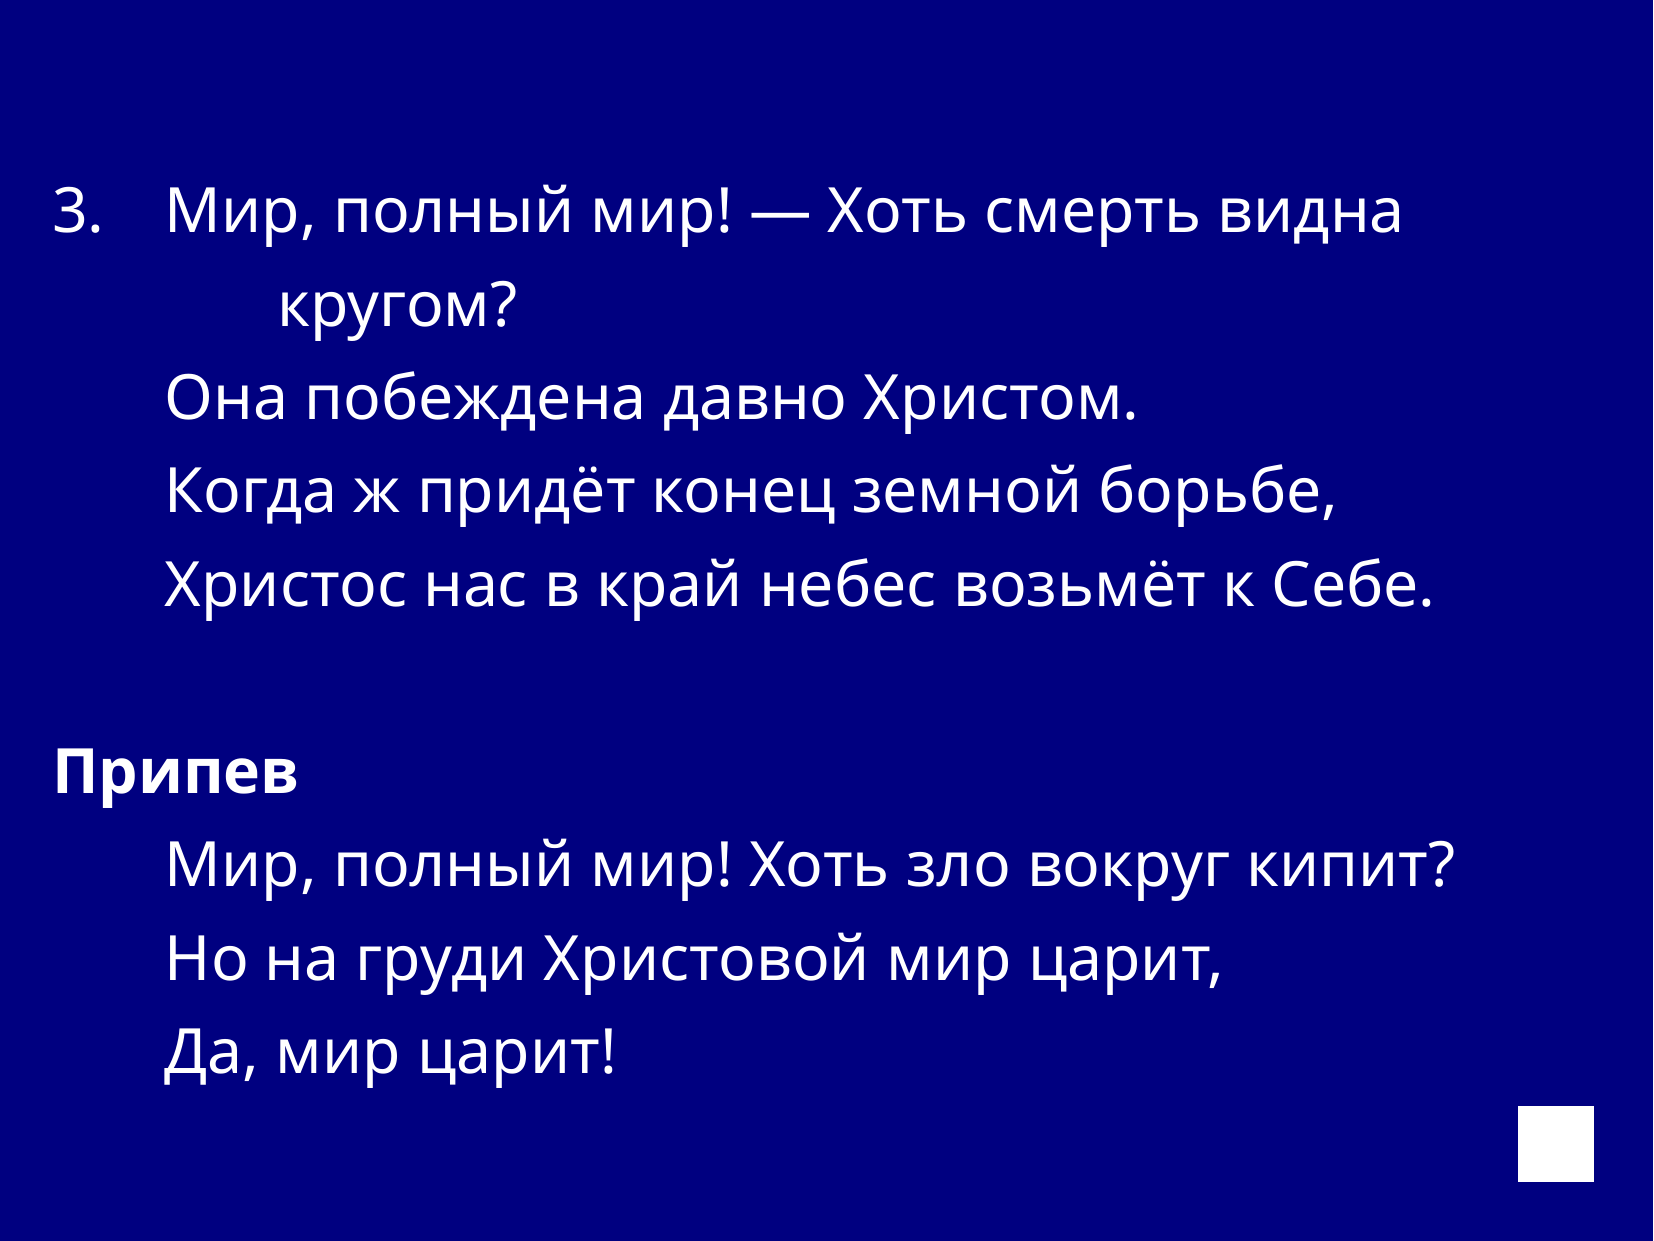

3.	Мир, полный мир! — Хоть смерть видна
		кругом?
	Она побеждена давно Христом.
	Когда ж придёт конец земной борьбе,
	Христос нас в край небес возьмёт к Себе.
Припев
	Мир, полный мир! Хоть зло вокруг кипит?
	Но на груди Христовой мир царит,
	Да, мир царит!